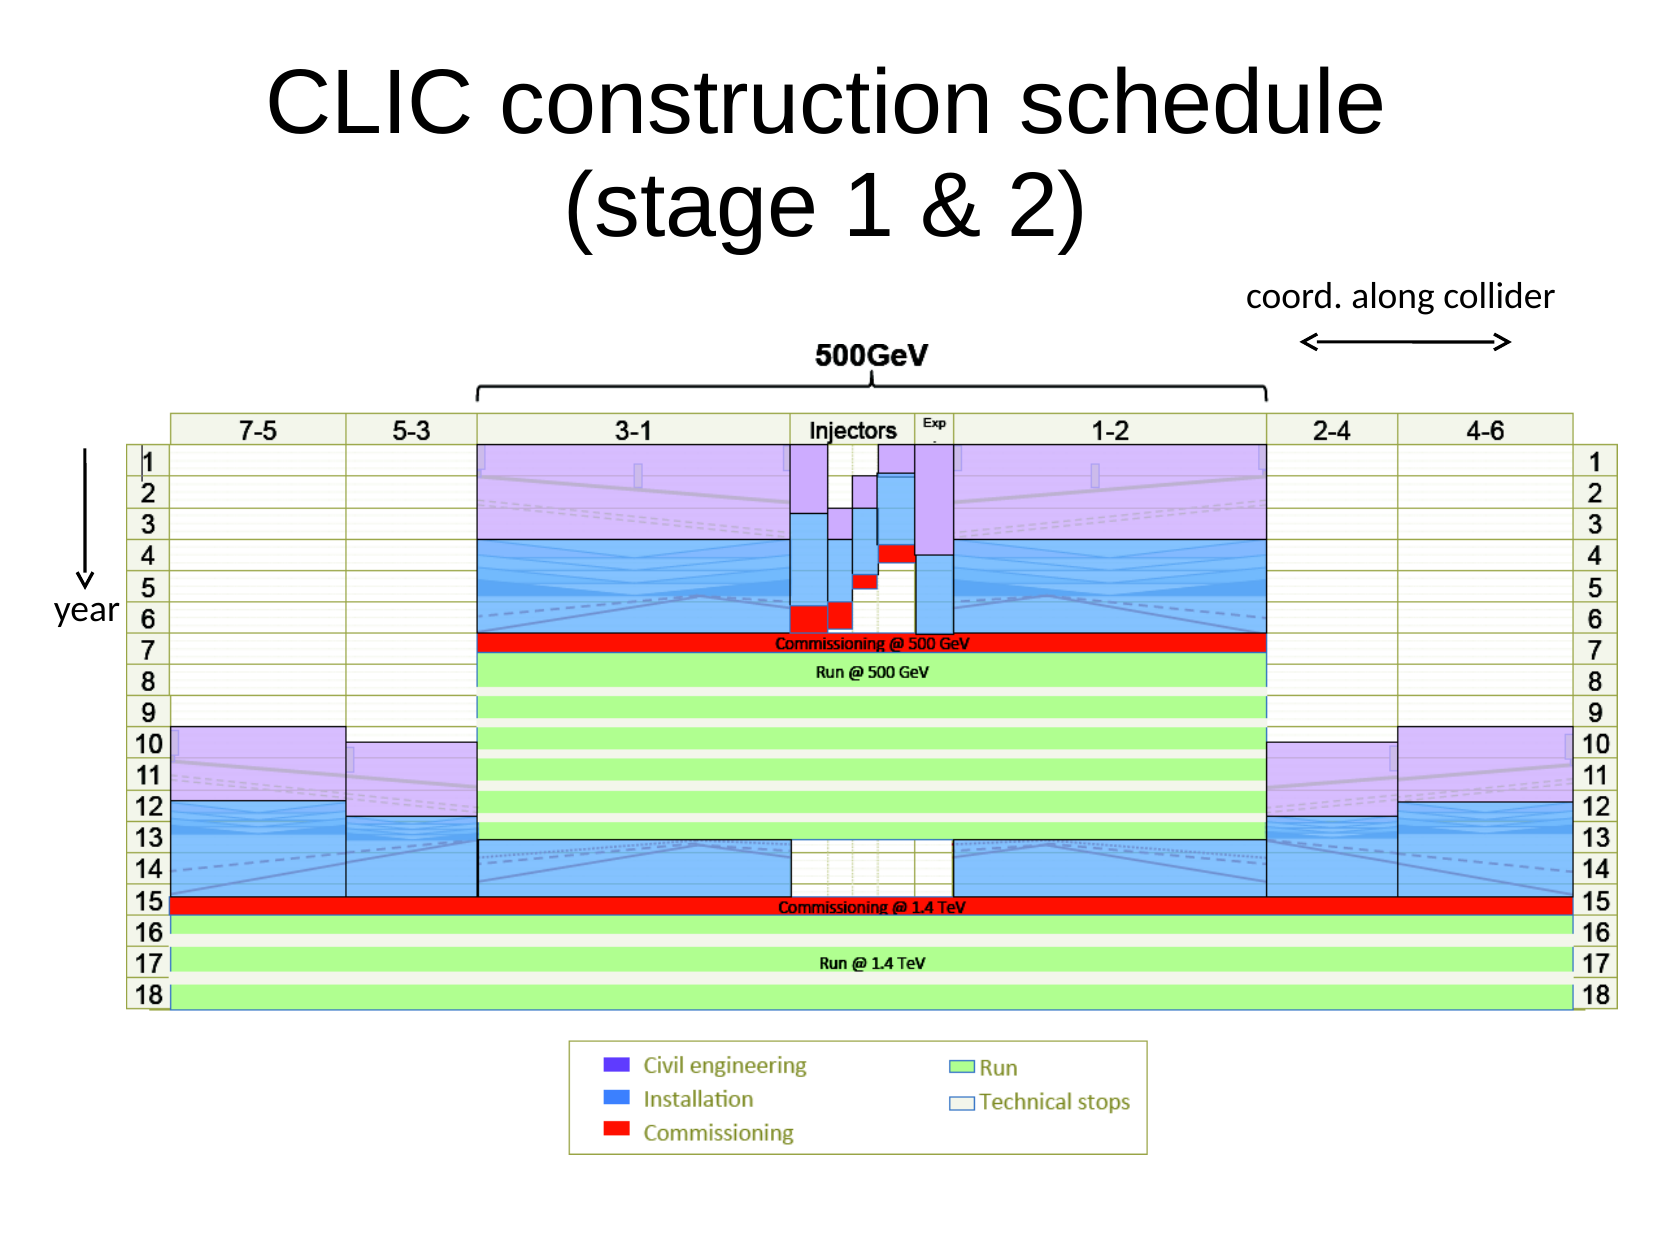

# CLIC construction schedule (stage 1 & 2)
coord. along collider
year